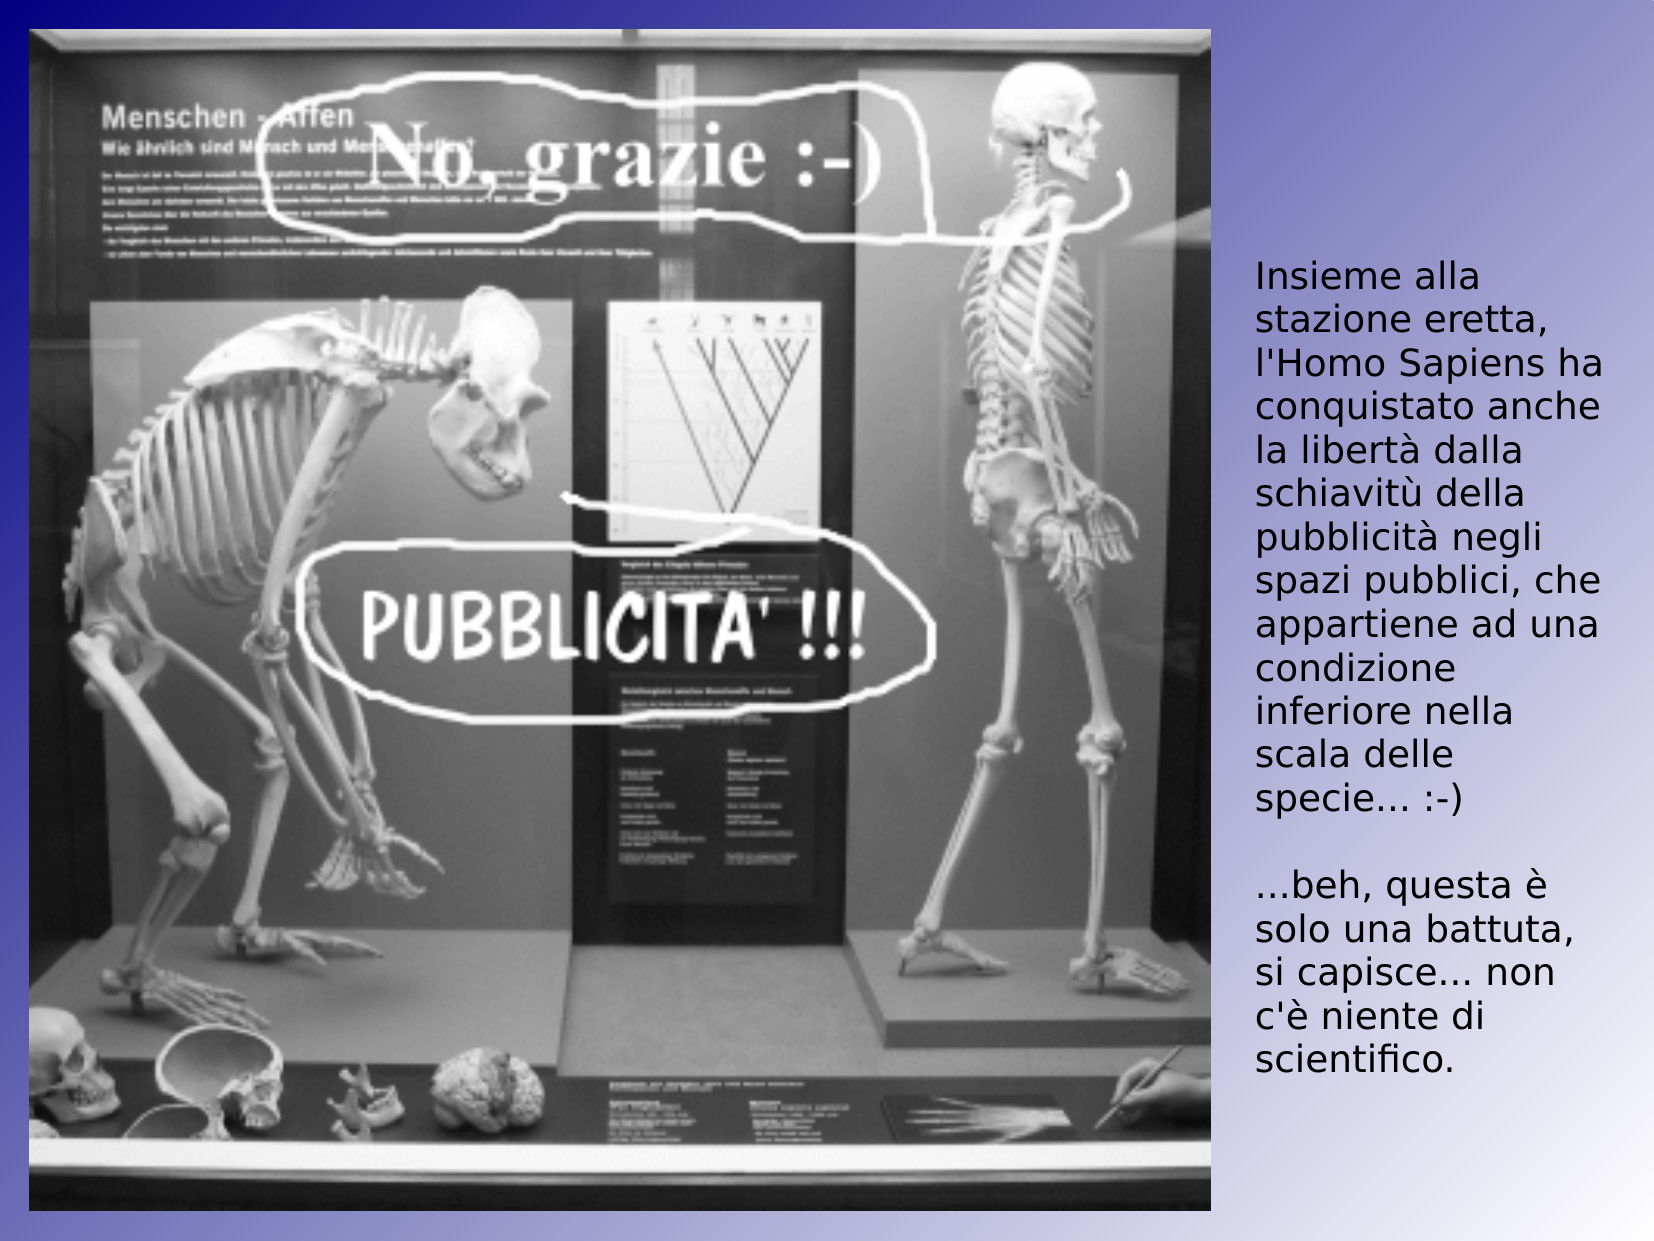

Insieme alla stazione eretta, l'Homo Sapiens ha conquistato anche la libertà dalla schiavitù della pubblicità negli spazi pubblici, che appartiene ad una condizione inferiore nella scala delle specie... :-)
...beh, questa è solo una battuta, si capisce... non c'è niente di scientifico.